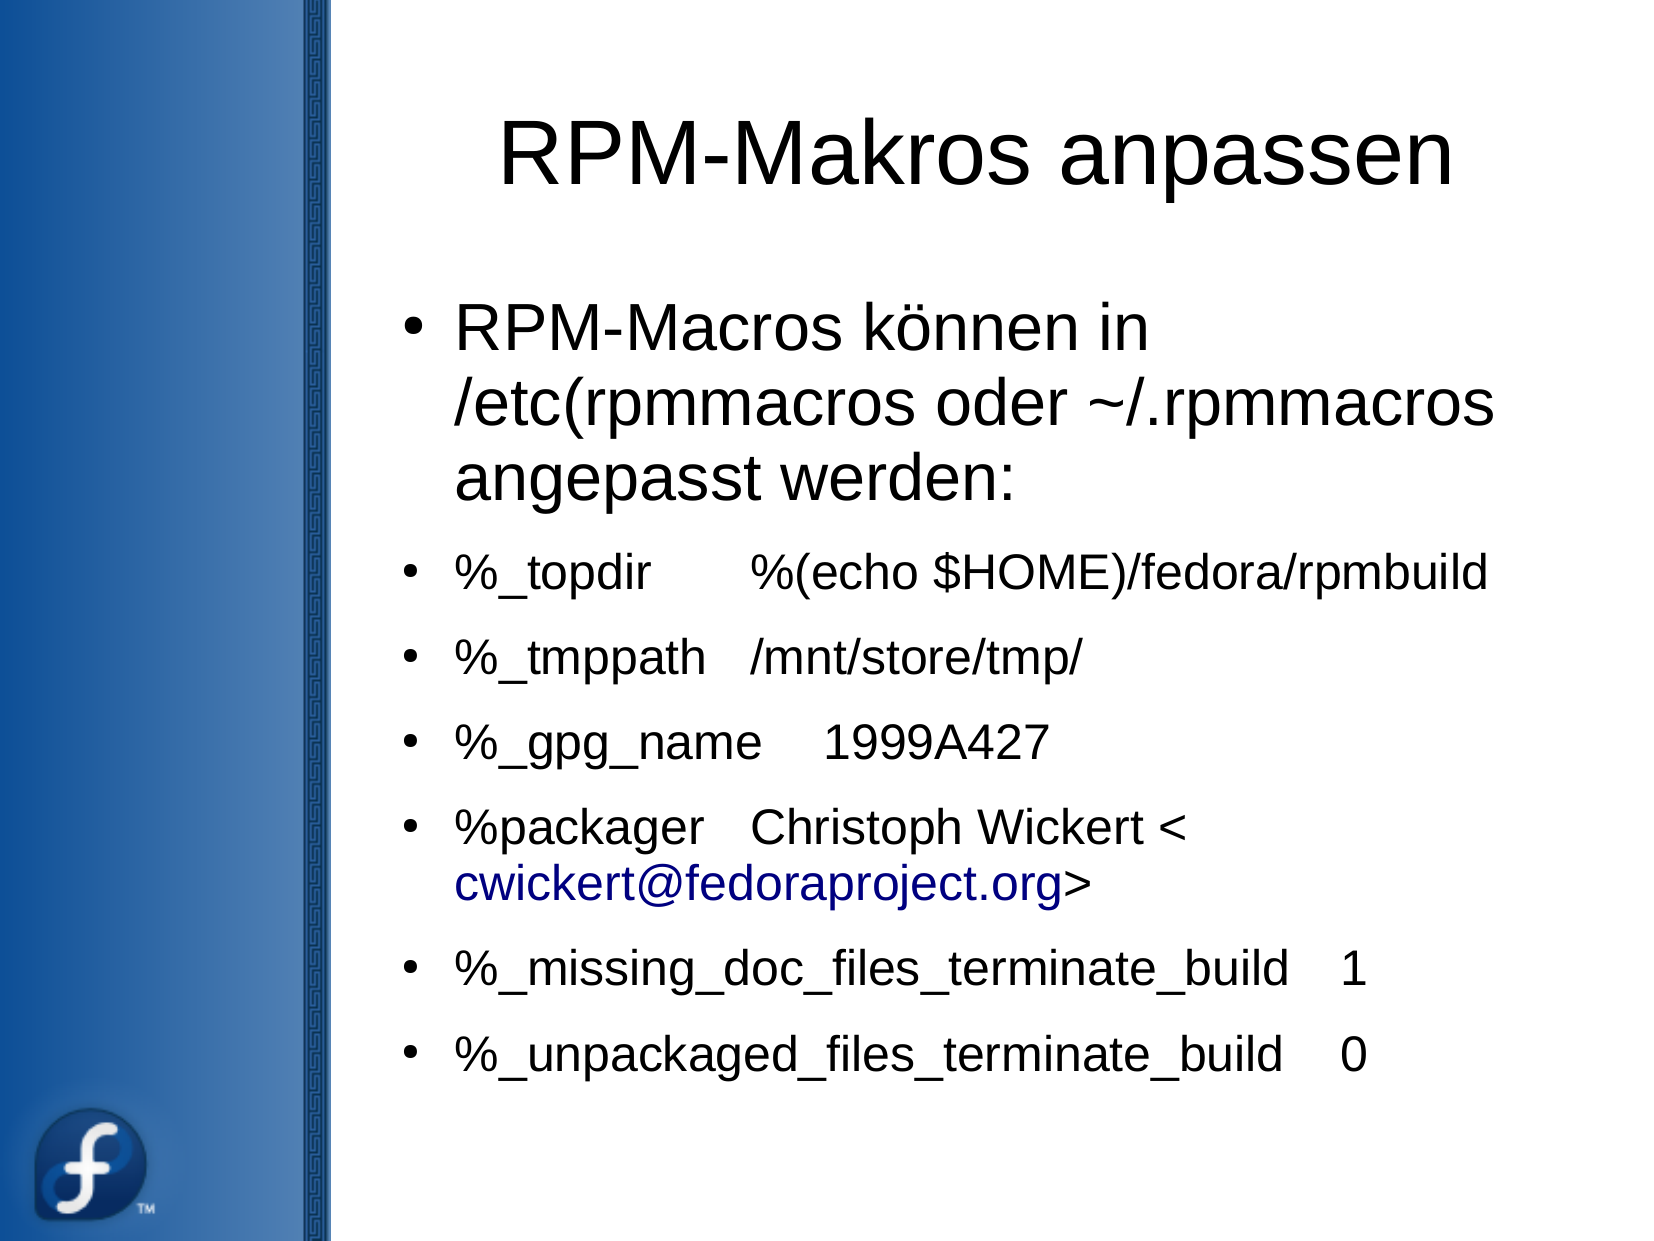

# RPM-Makros anpassen
RPM-Macros können in /etc(rpmmacros oder ~/.rpmmacros angepasst werden:
%_topdir		%(echo $HOME)/fedora/rpmbuild
%_tmppath	/mnt/store/tmp/
%_gpg_name	1999A427
%packager	Christoph Wickert <cwickert@fedoraproject.org>
%_missing_doc_files_terminate_build	1
%_unpackaged_files_terminate_build	0